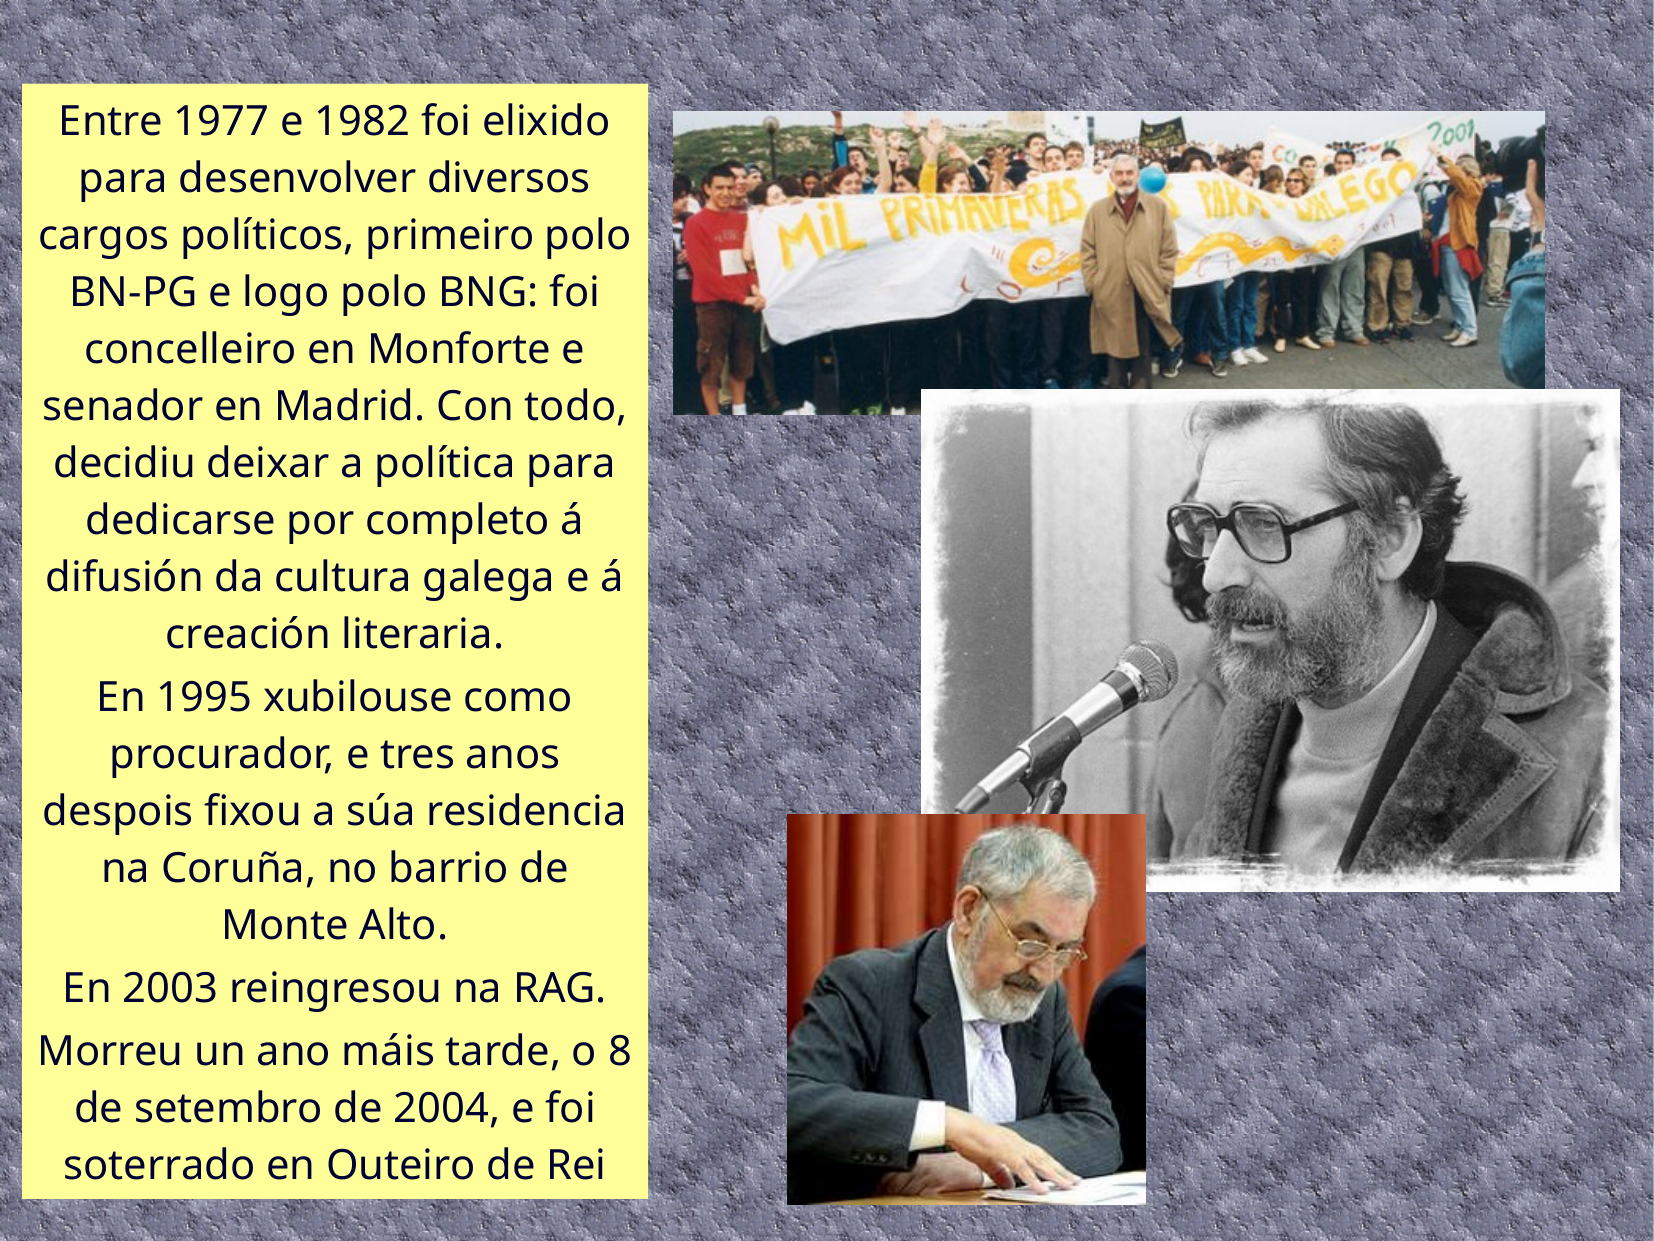

Entre 1977 e 1982 foi elixido para desenvolver diversos cargos políticos, primeiro polo BN-PG e logo polo BNG: foi concelleiro en Monforte e senador en Madrid. Con todo, decidiu deixar a política para dedicarse por completo á difusión da cultura galega e á creación literaria.
En 1995 xubilouse como procurador, e tres anos despois fixou a súa residencia na Coruña, no barrio de Monte Alto.
En 2003 reingresou na RAG.
Morreu un ano máis tarde, o 8 de setembro de 2004, e foi soterrado en Outeiro de Rei